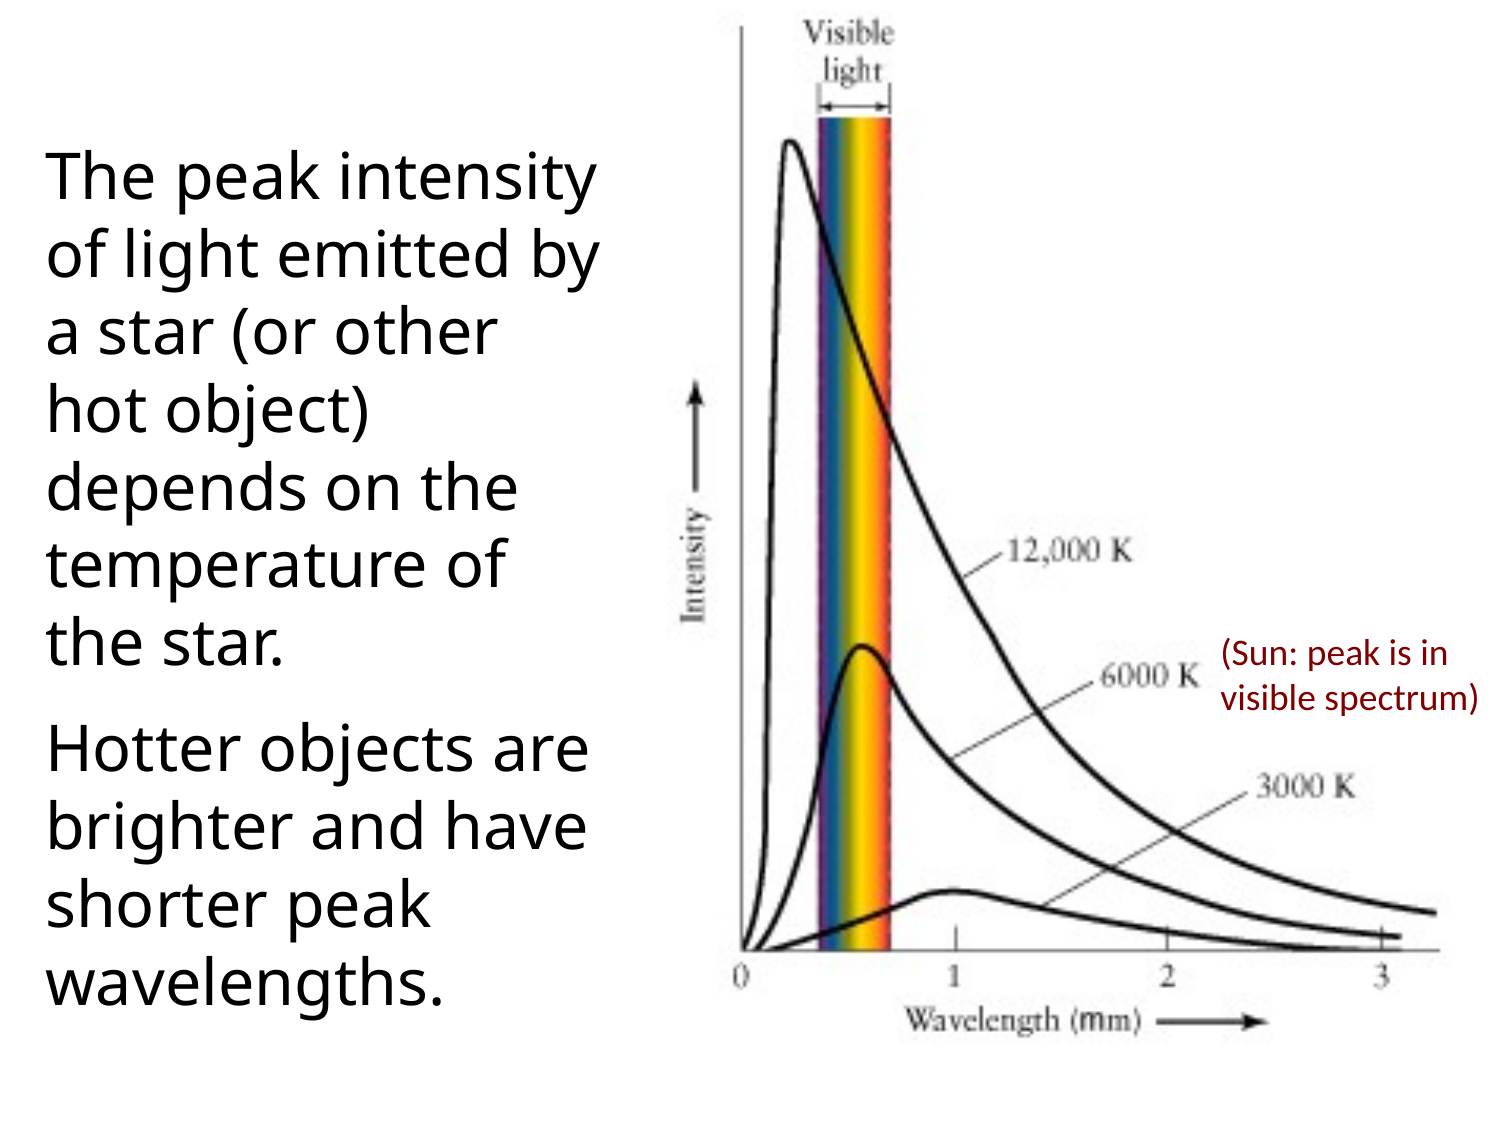

#
The peak intensity
of light emitted by a star (or other hot object) depends on the temperature of the star.
Hotter objects are brighter and have shorter peak wavelengths.
(Sun: peak is in visible spectrum)